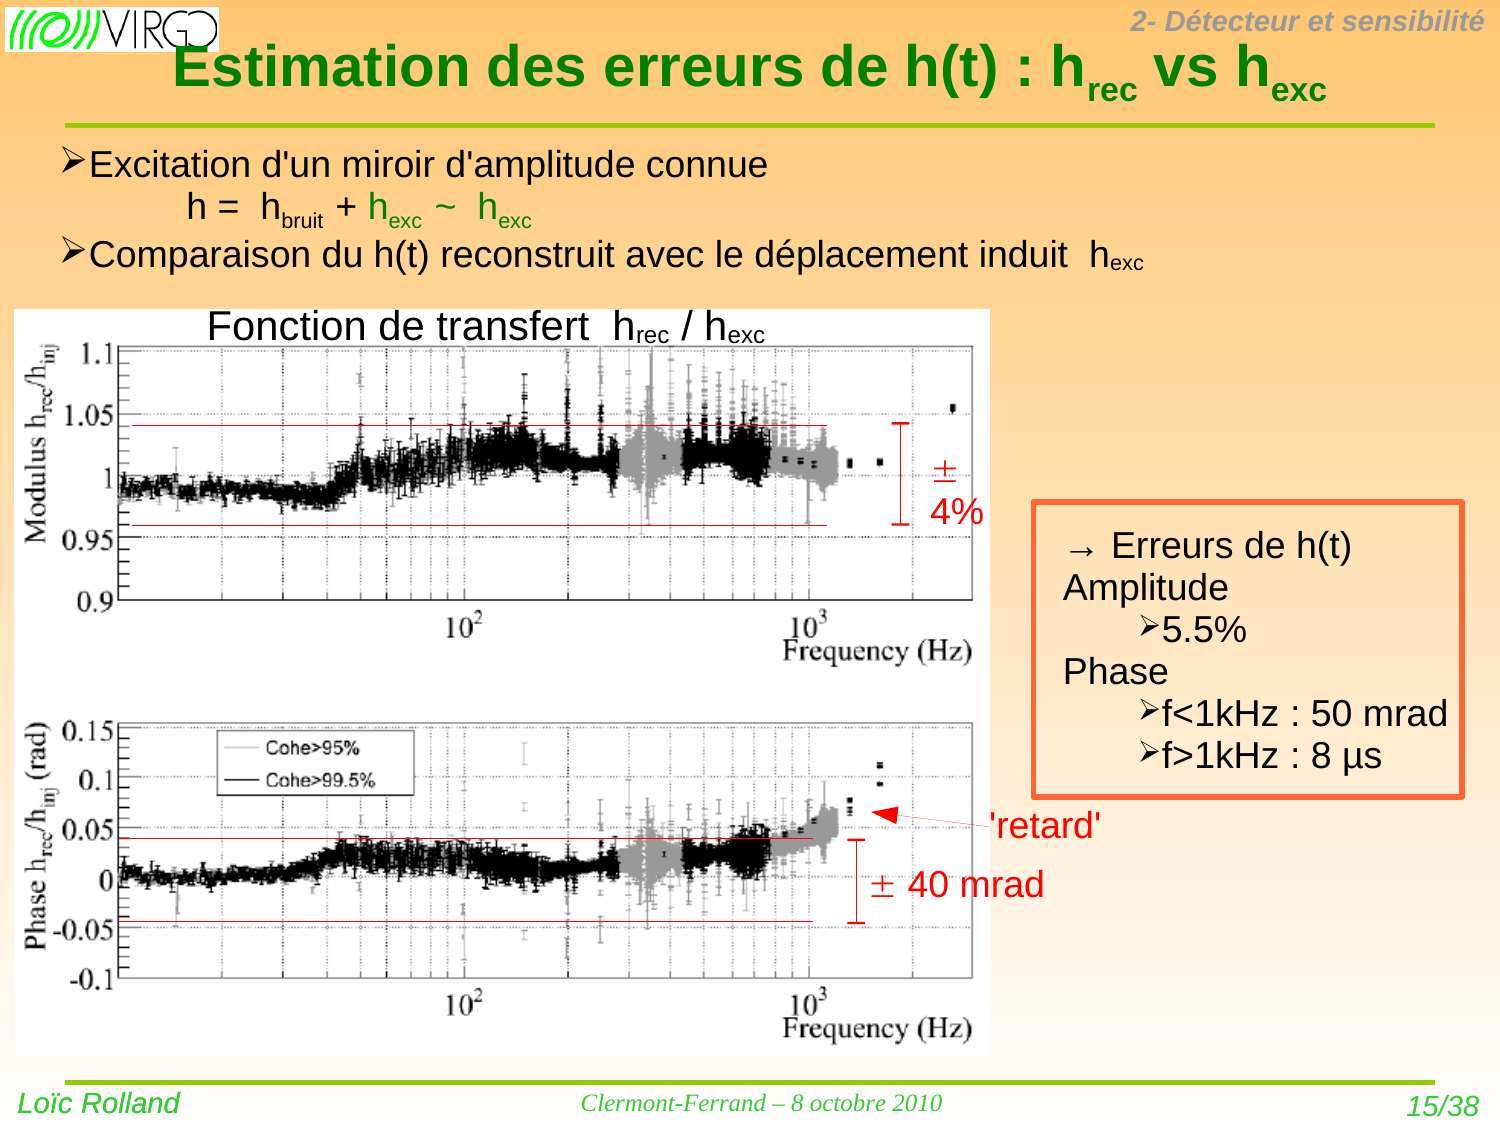

2- Détecteur et sensibilité
# Estimation des erreurs de h(t) : hrec vs hexc
Excitation d'un miroir d'amplitude connue
 h = hbruit + hexc ~ hexc
Comparaison du h(t) reconstruit avec le déplacement induit hexc
Fonction de transfert hrec / hexc
 4%
→ Erreurs de h(t)
Amplitude
5.5%
Phase
f<1kHz : 50 mrad
f>1kHz : 8 µs
'retard'
 40 mrad
15